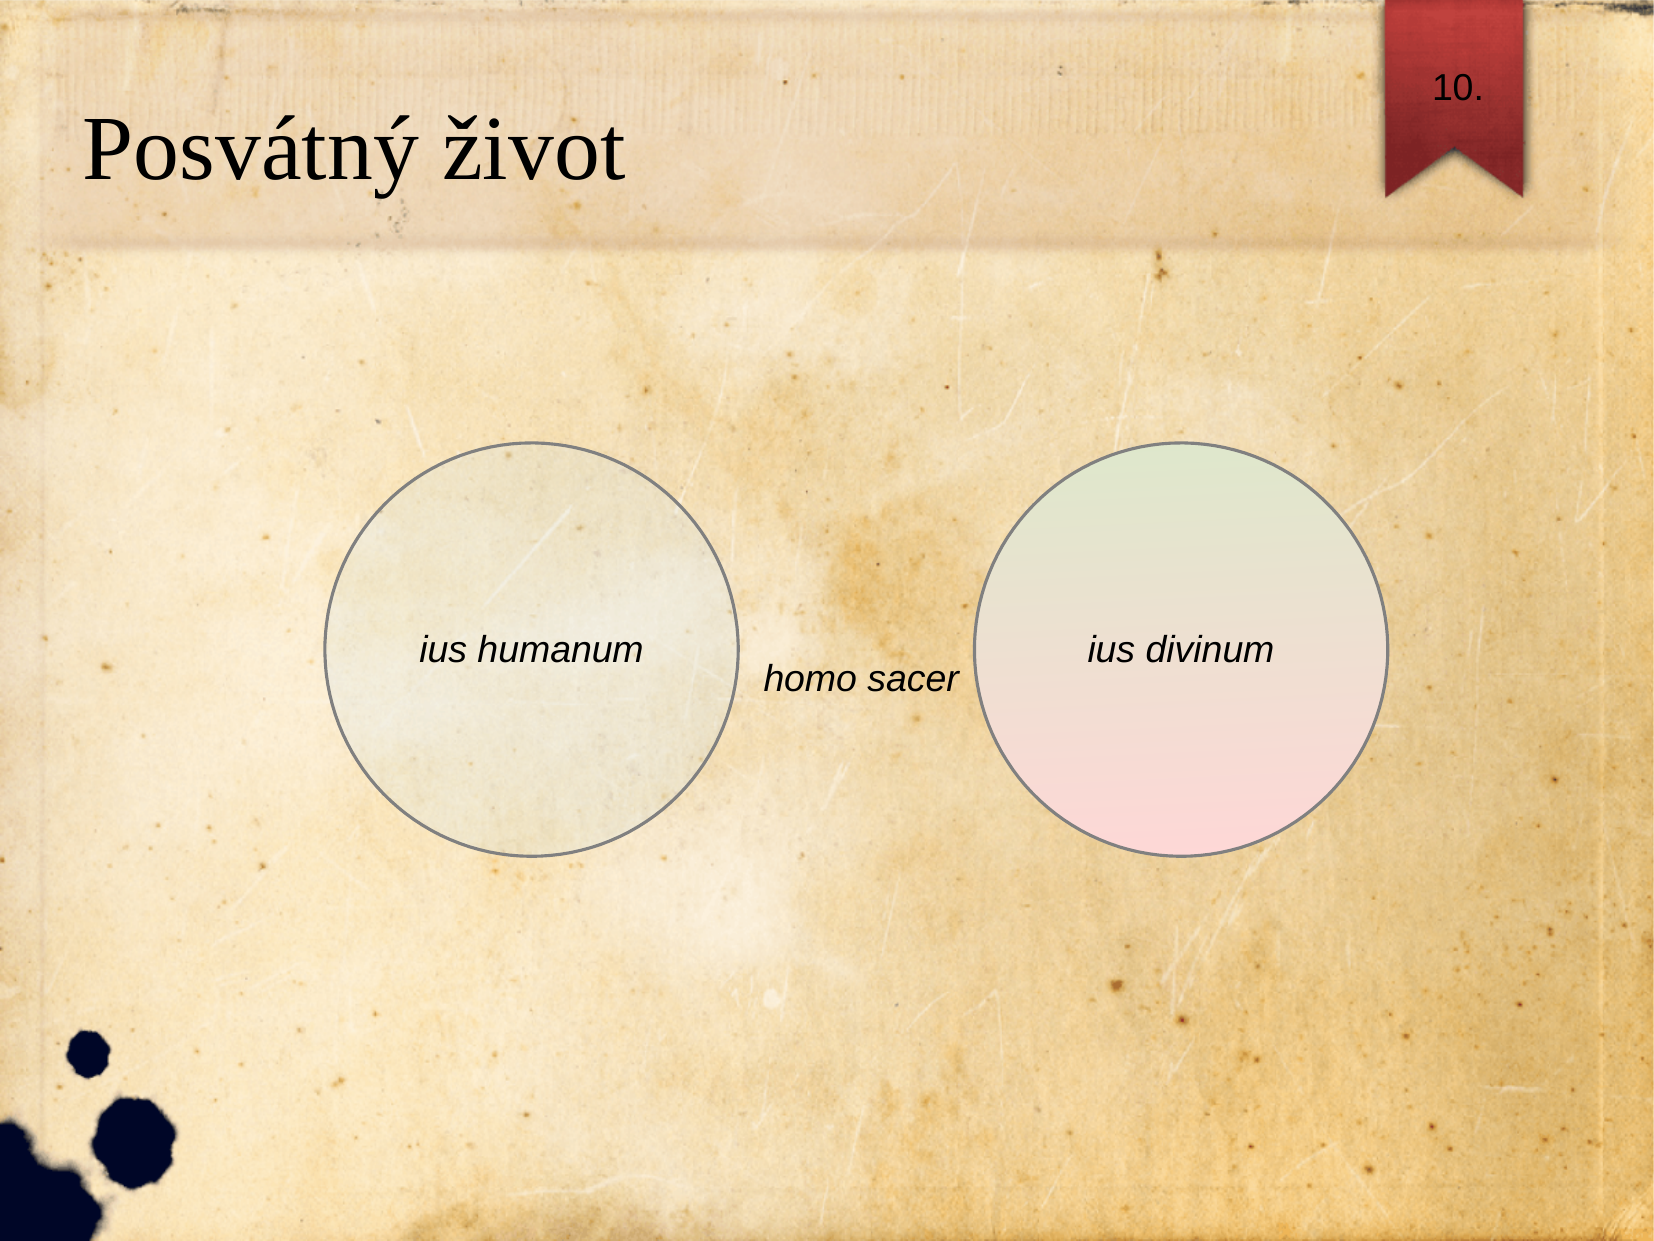

# Posvátný život
10.
ius humanum
ius divinum
 homo sacer